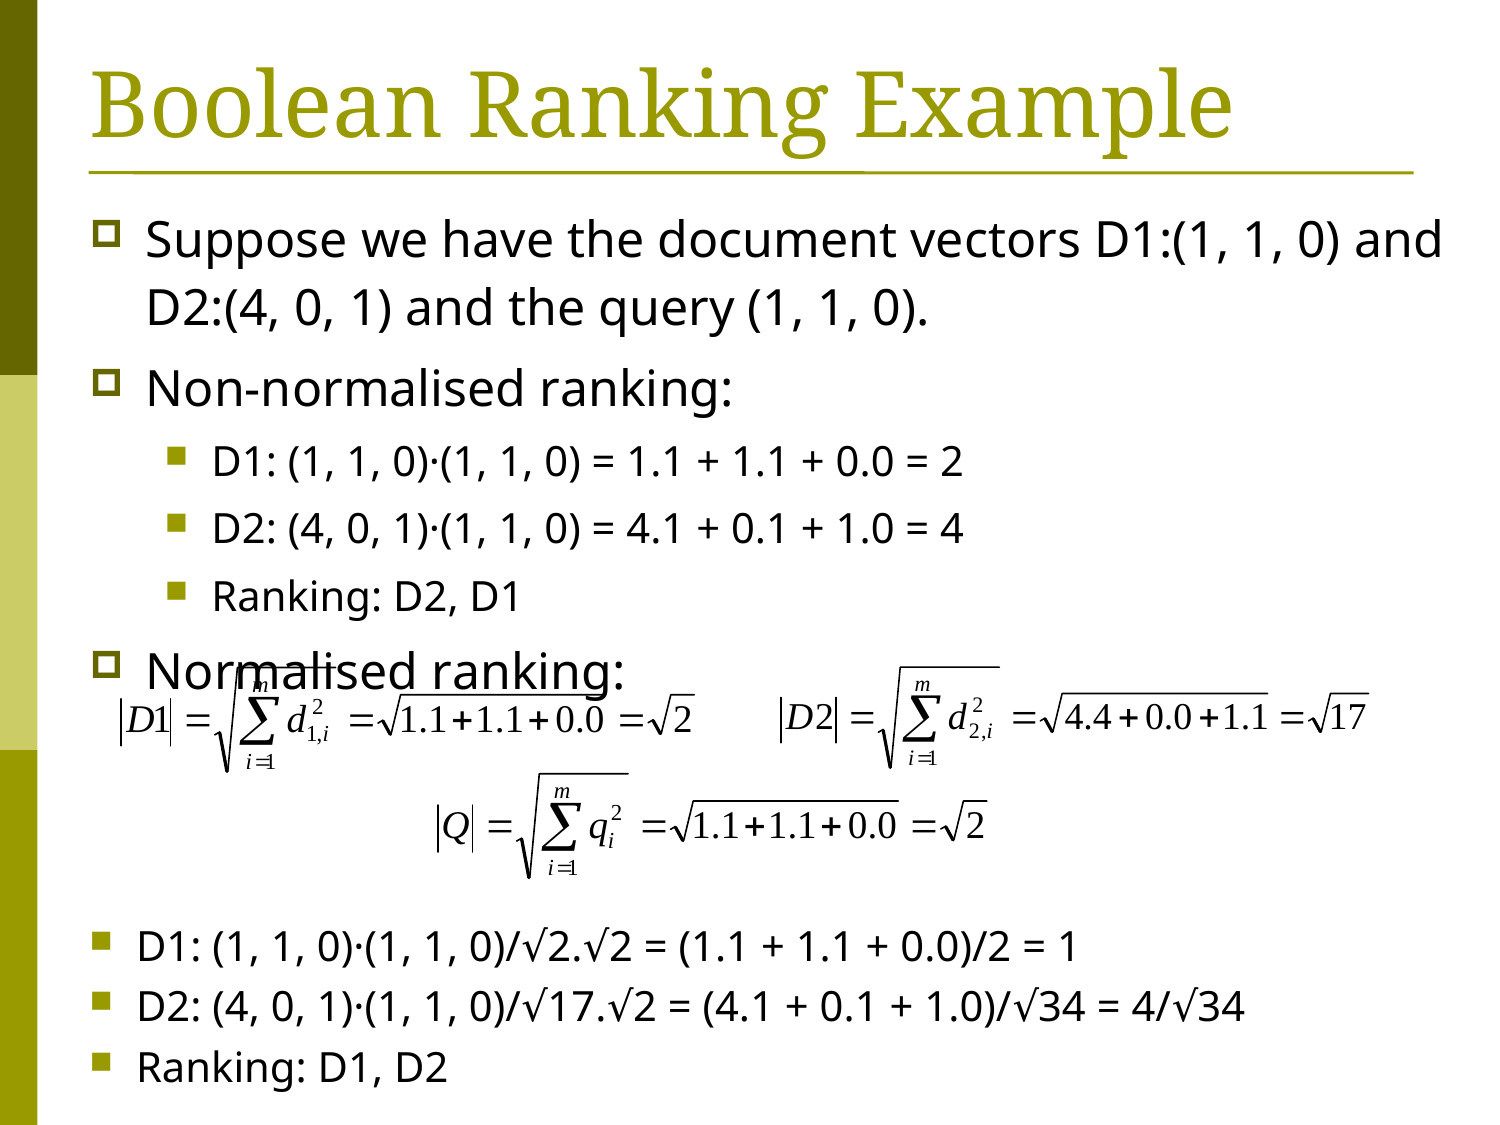

# Boolean Ranking Example
Suppose we have the document vectors D1:(1, 1, 0) and D2:(4, 0, 1) and the query (1, 1, 0).
Non-normalised ranking:
D1: (1, 1, 0)·(1, 1, 0) = 1.1 + 1.1 + 0.0 = 2
D2: (4, 0, 1)·(1, 1, 0) = 4.1 + 0.1 + 1.0 = 4
Ranking: D2, D1
Normalised ranking:
D1: (1, 1, 0)·(1, 1, 0)/√2.√2 = (1.1 + 1.1 + 0.0)/2 = 1
D2: (4, 0, 1)·(1, 1, 0)/√17.√2 = (4.1 + 0.1 + 1.0)/√34 = 4/√34
Ranking: D1, D2